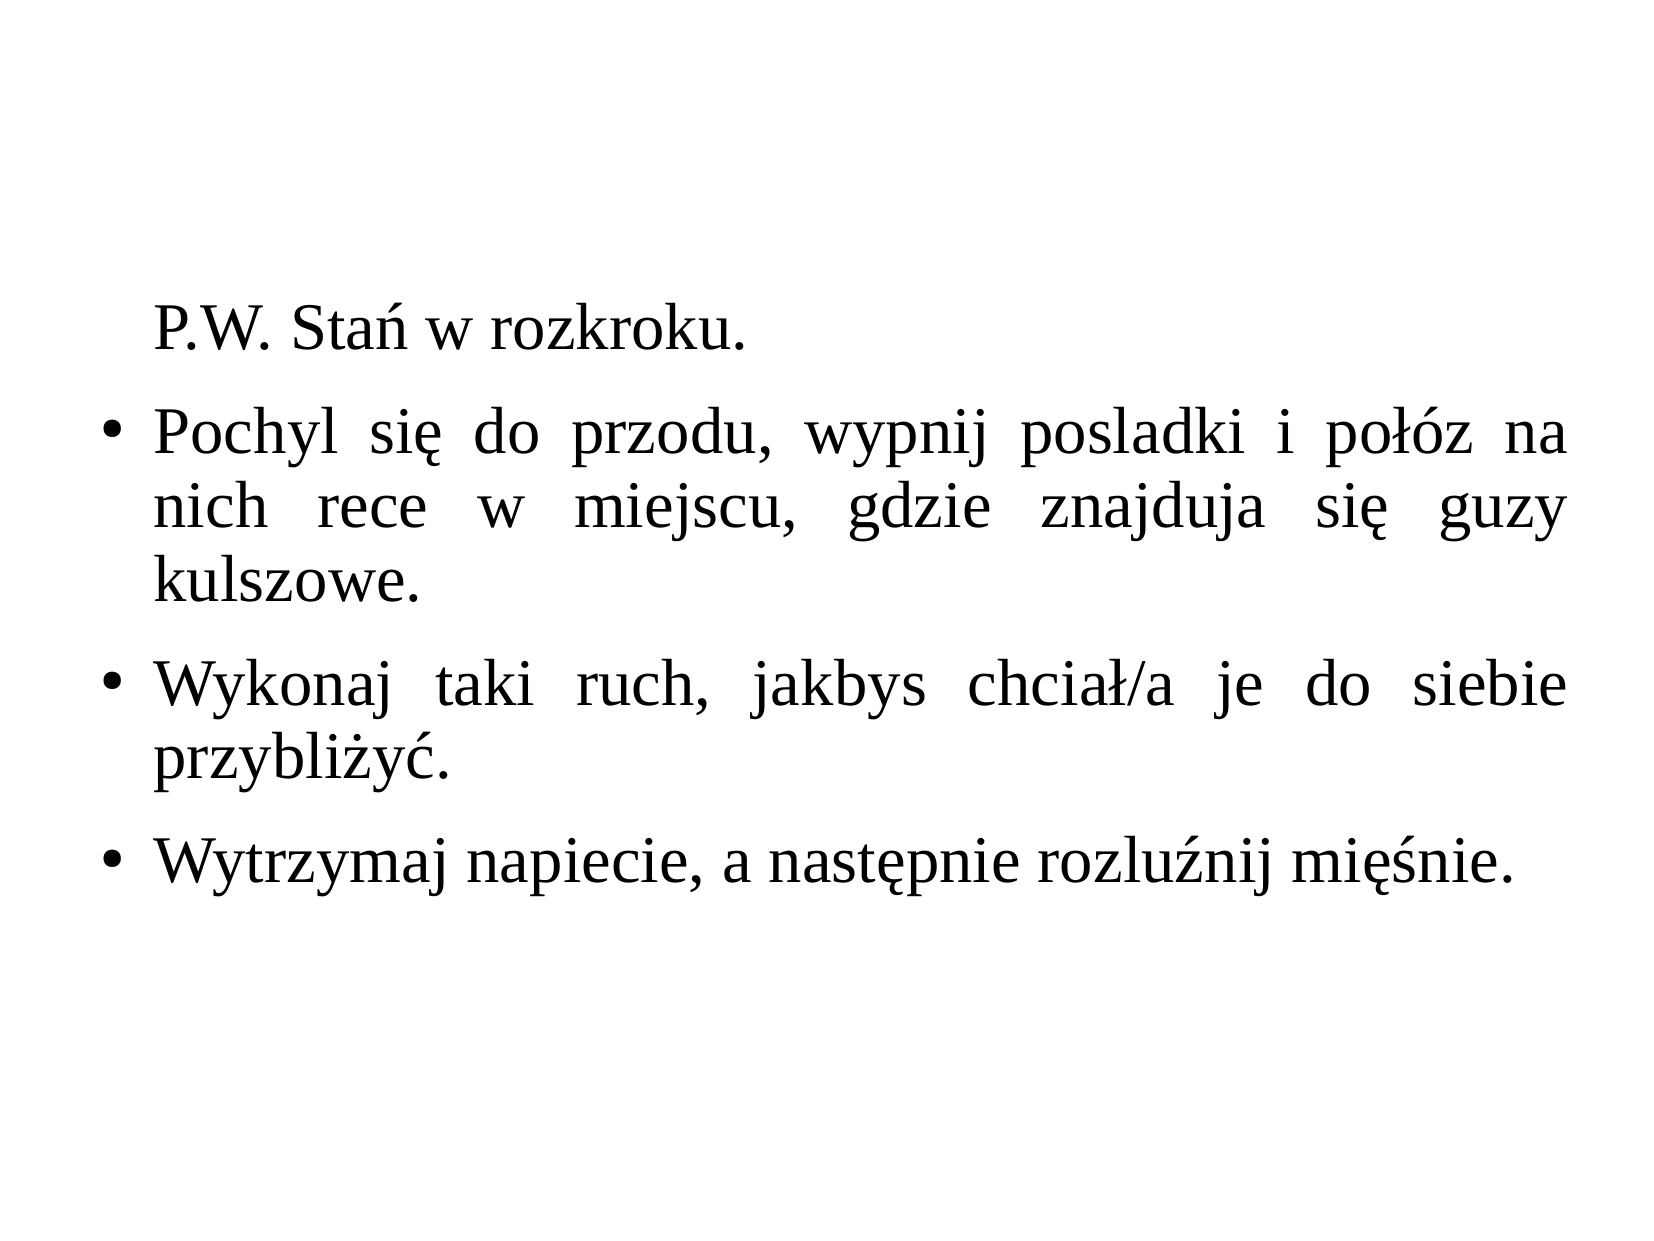

#
P.W. Stań w rozkroku.
Pochyl się do przodu, wypnij posladki i połóz na nich rece w miejscu, gdzie znajduja się guzy kulszowe.
Wykonaj taki ruch, jakbys chciał/a je do siebie przybliżyć.
Wytrzymaj napiecie, a następnie rozluźnij mięśnie.